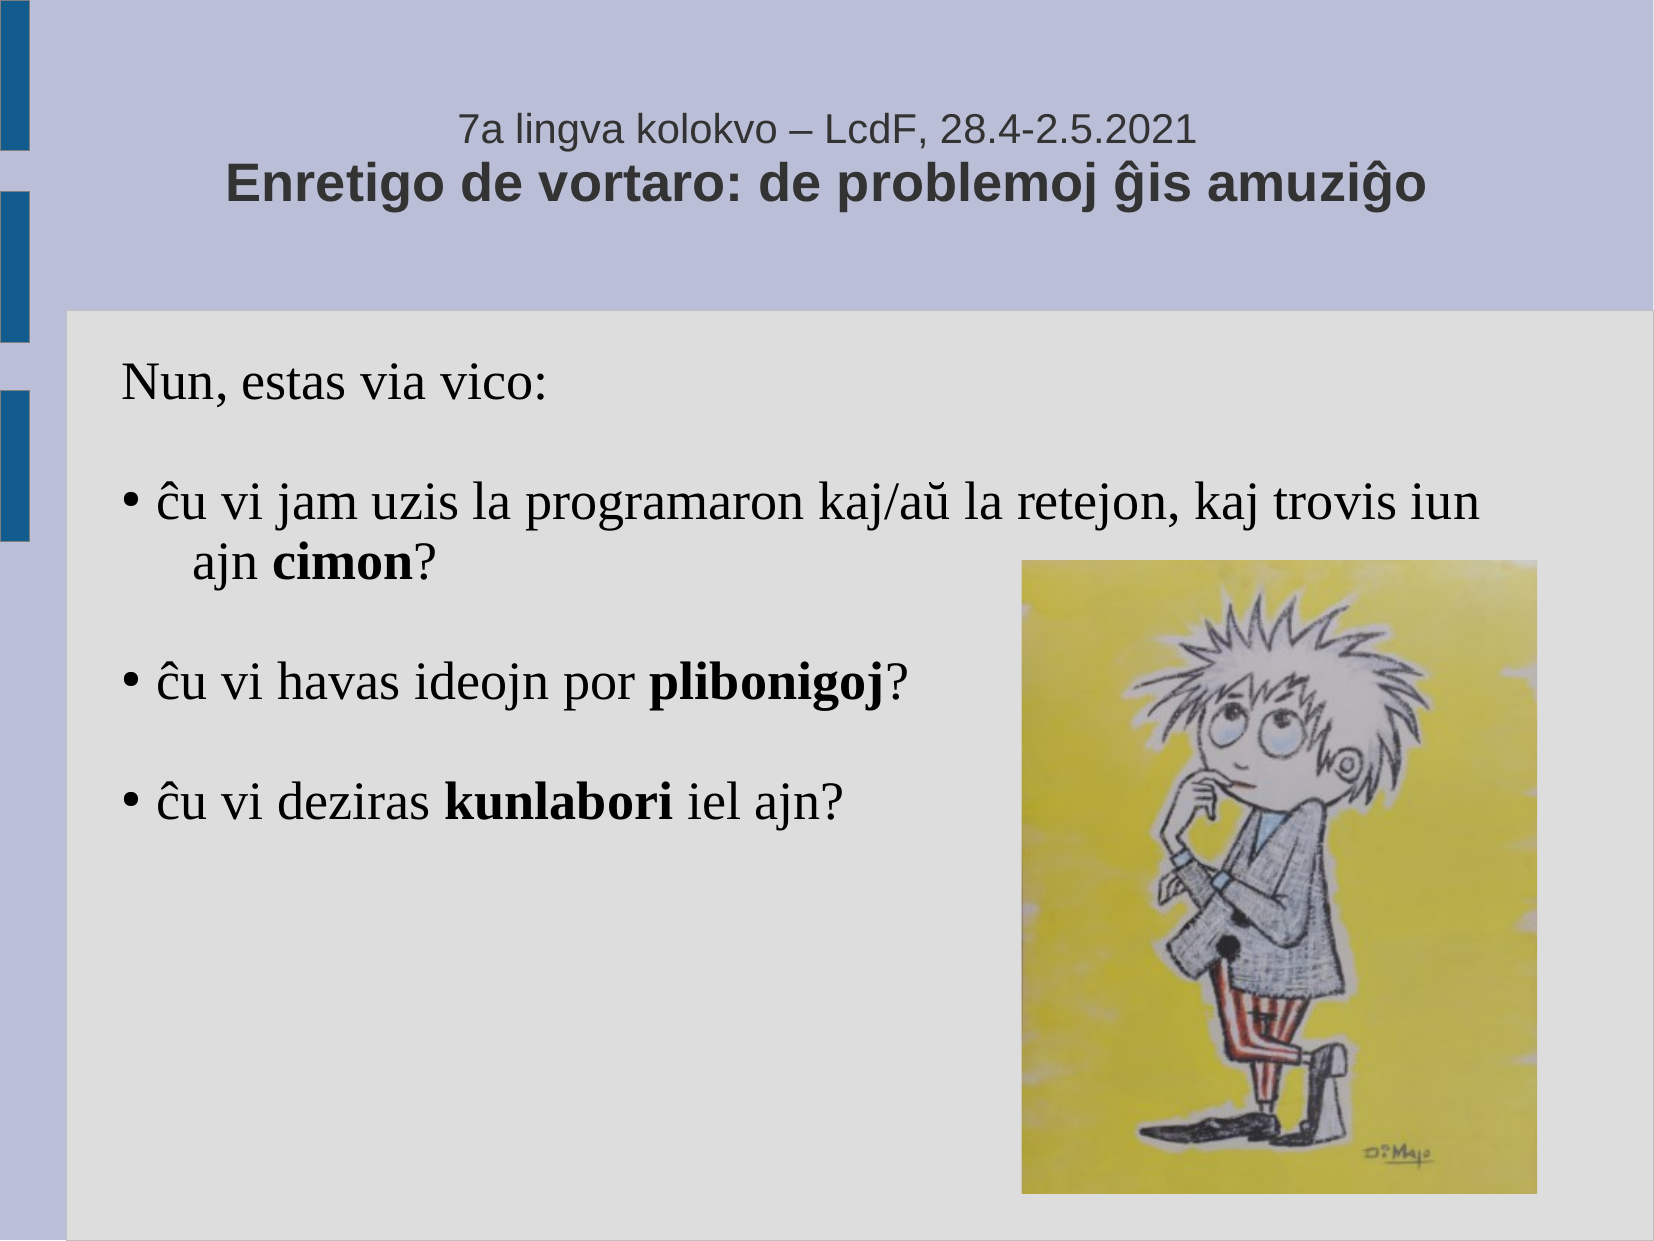

# 7a lingva kolokvo – LcdF, 28.4-2.5.2021 Enretigo de vortaro: de problemoj ĝis amuziĝo
Nun, estas via vico:
ĉu vi jam uzis la programaron kaj/aŭ la retejon, kaj trovis iun ajn cimon?
ĉu vi havas ideojn por plibonigoj?
ĉu vi deziras kunlabori iel ajn?